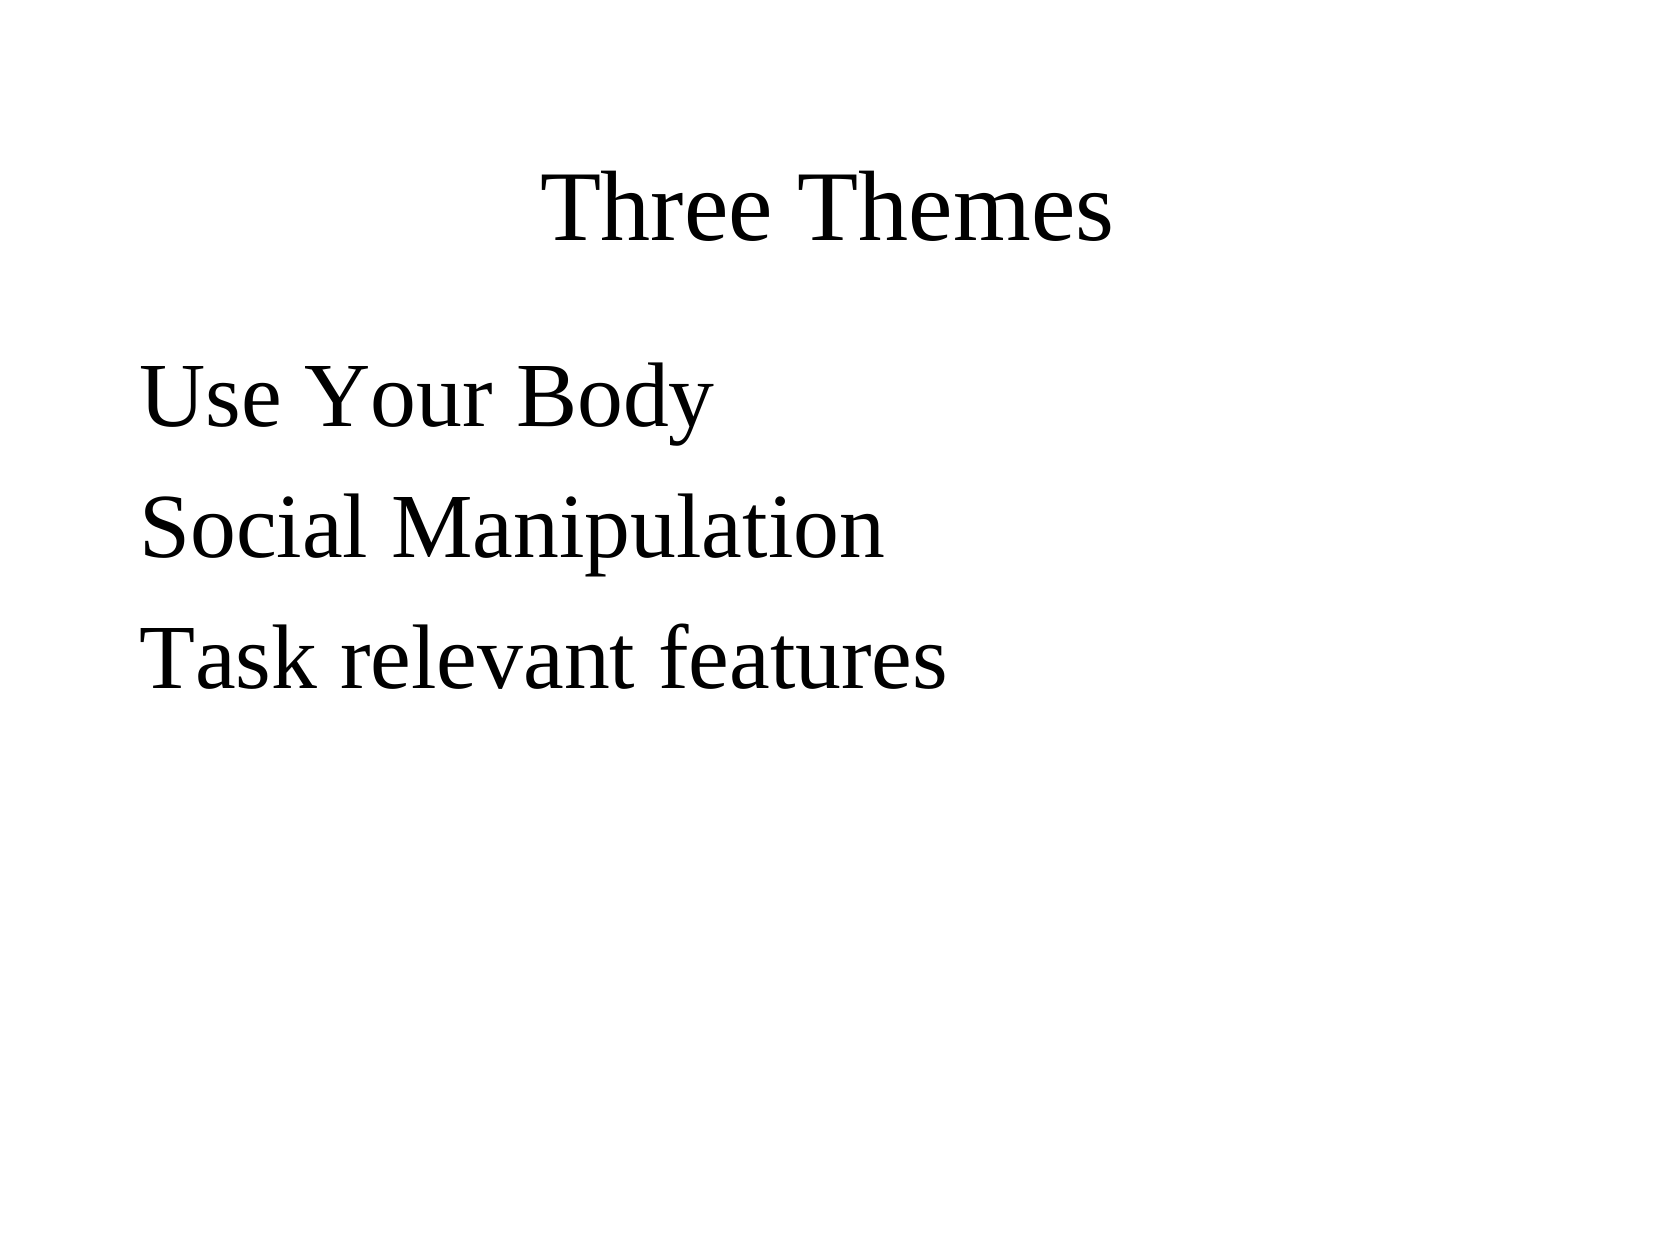

# Three Themes
Use Your Body
Social Manipulation
Task relevant features